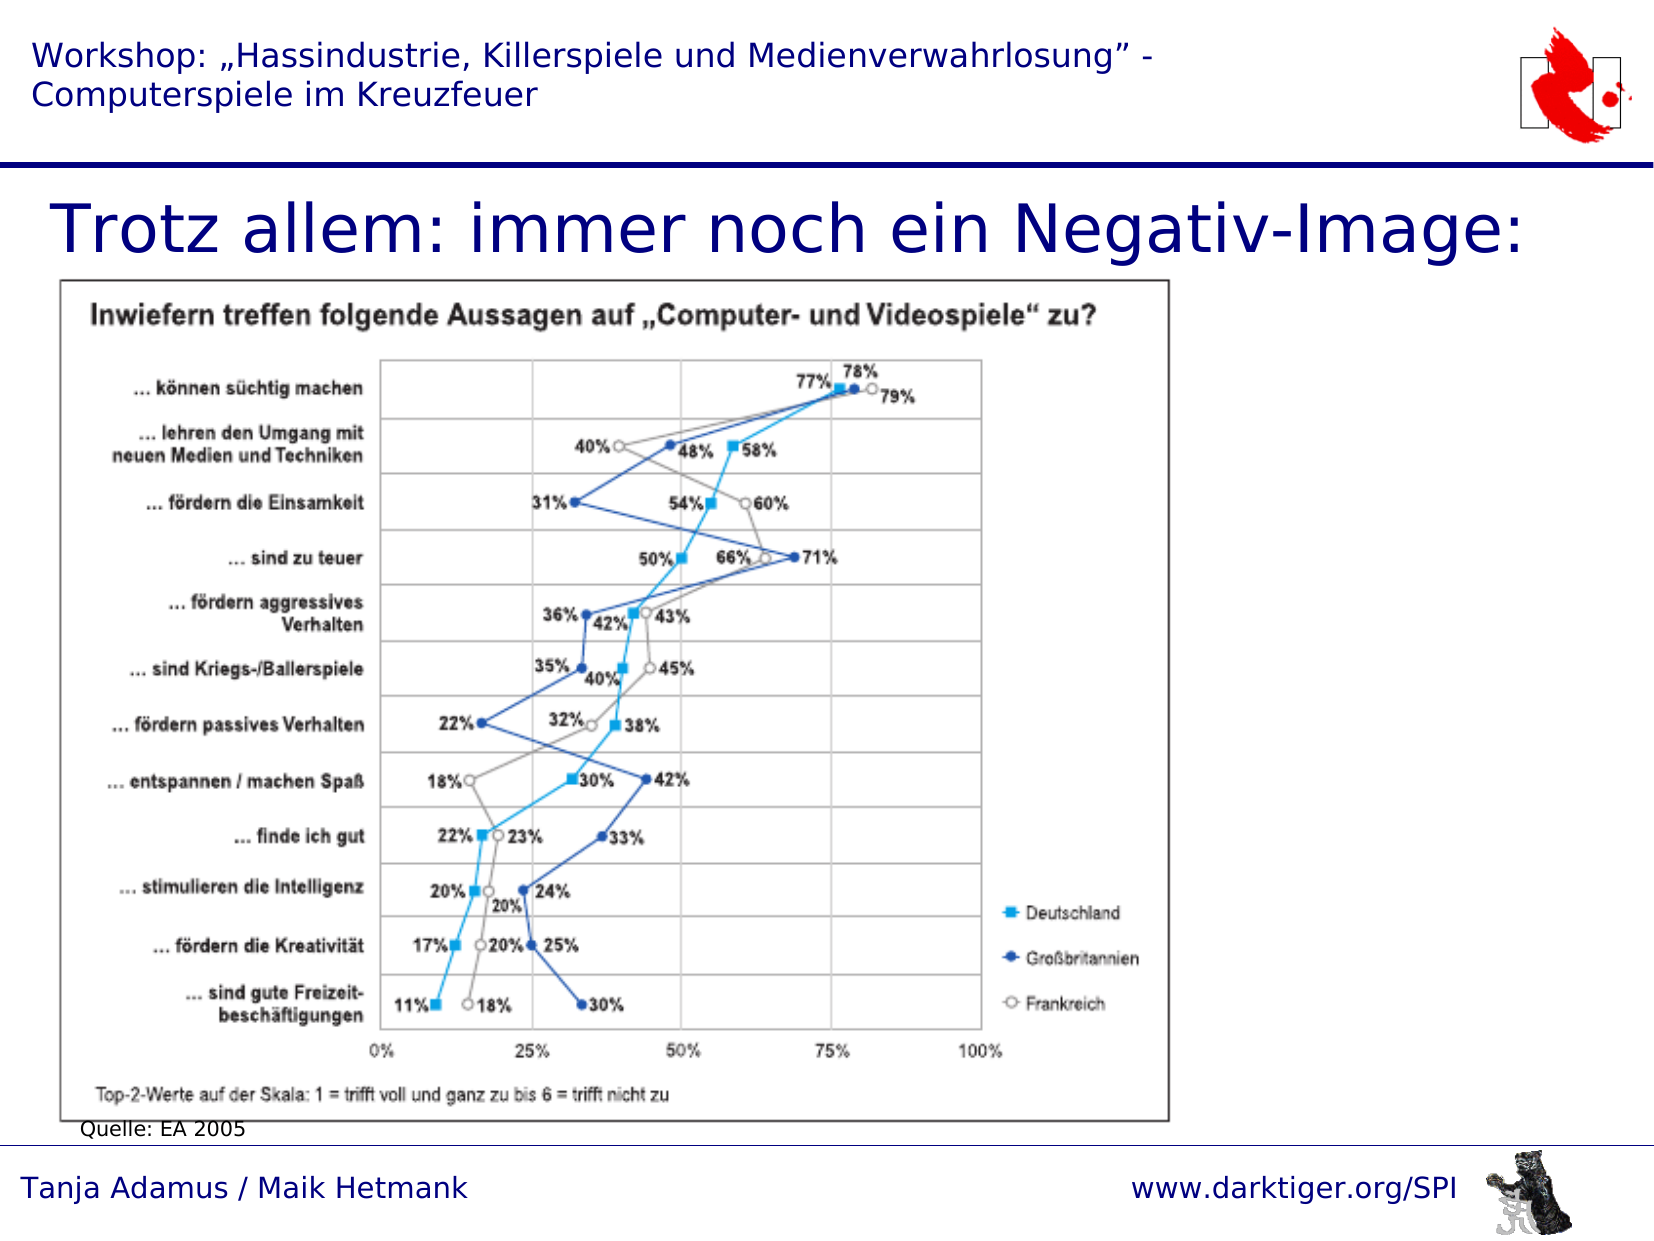

Workshop: „Hassindustrie, Killerspiele und Medienverwahrlosung” - Computerspiele im Kreuzfeuer
Trotz allem: immer noch ein Negativ-Image:
Quelle: EA 2005